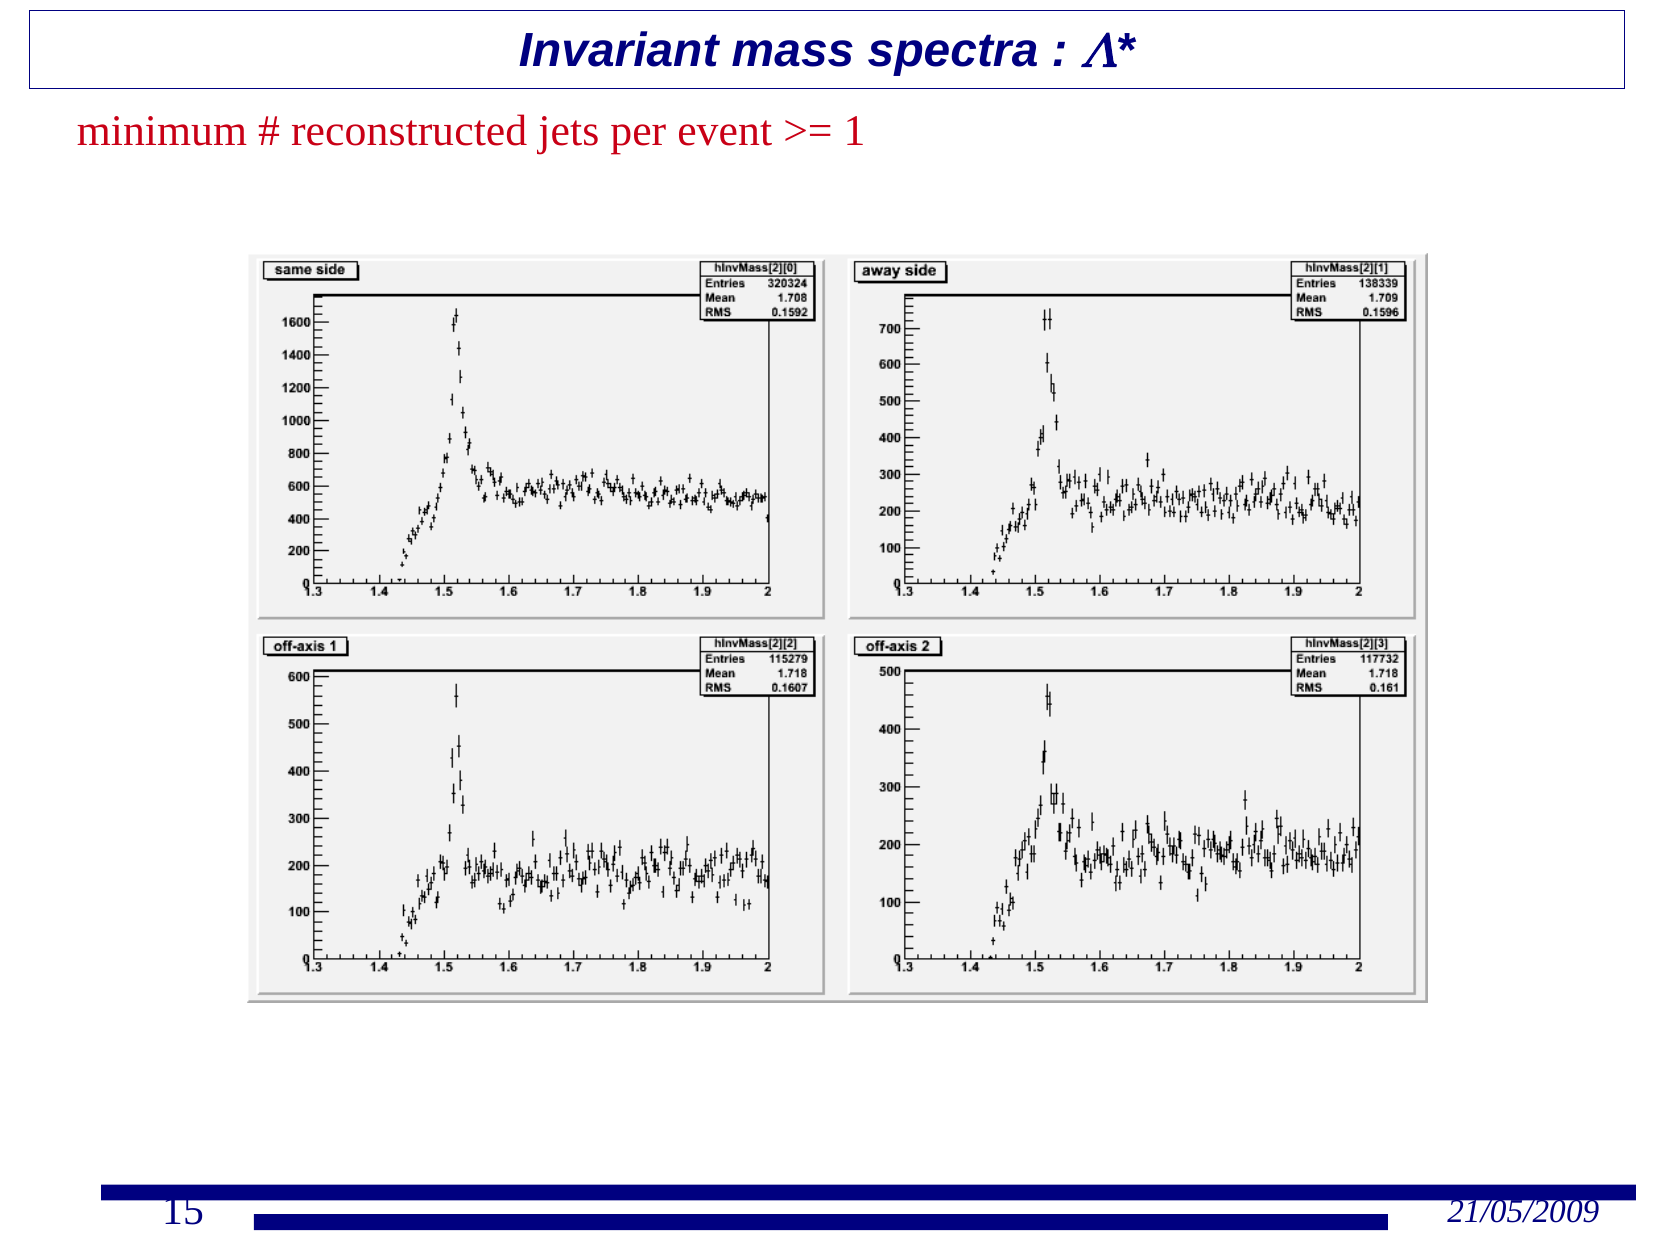

Invariant mass spectra : *
# minimum # reconstructed jets per event >= 1
15